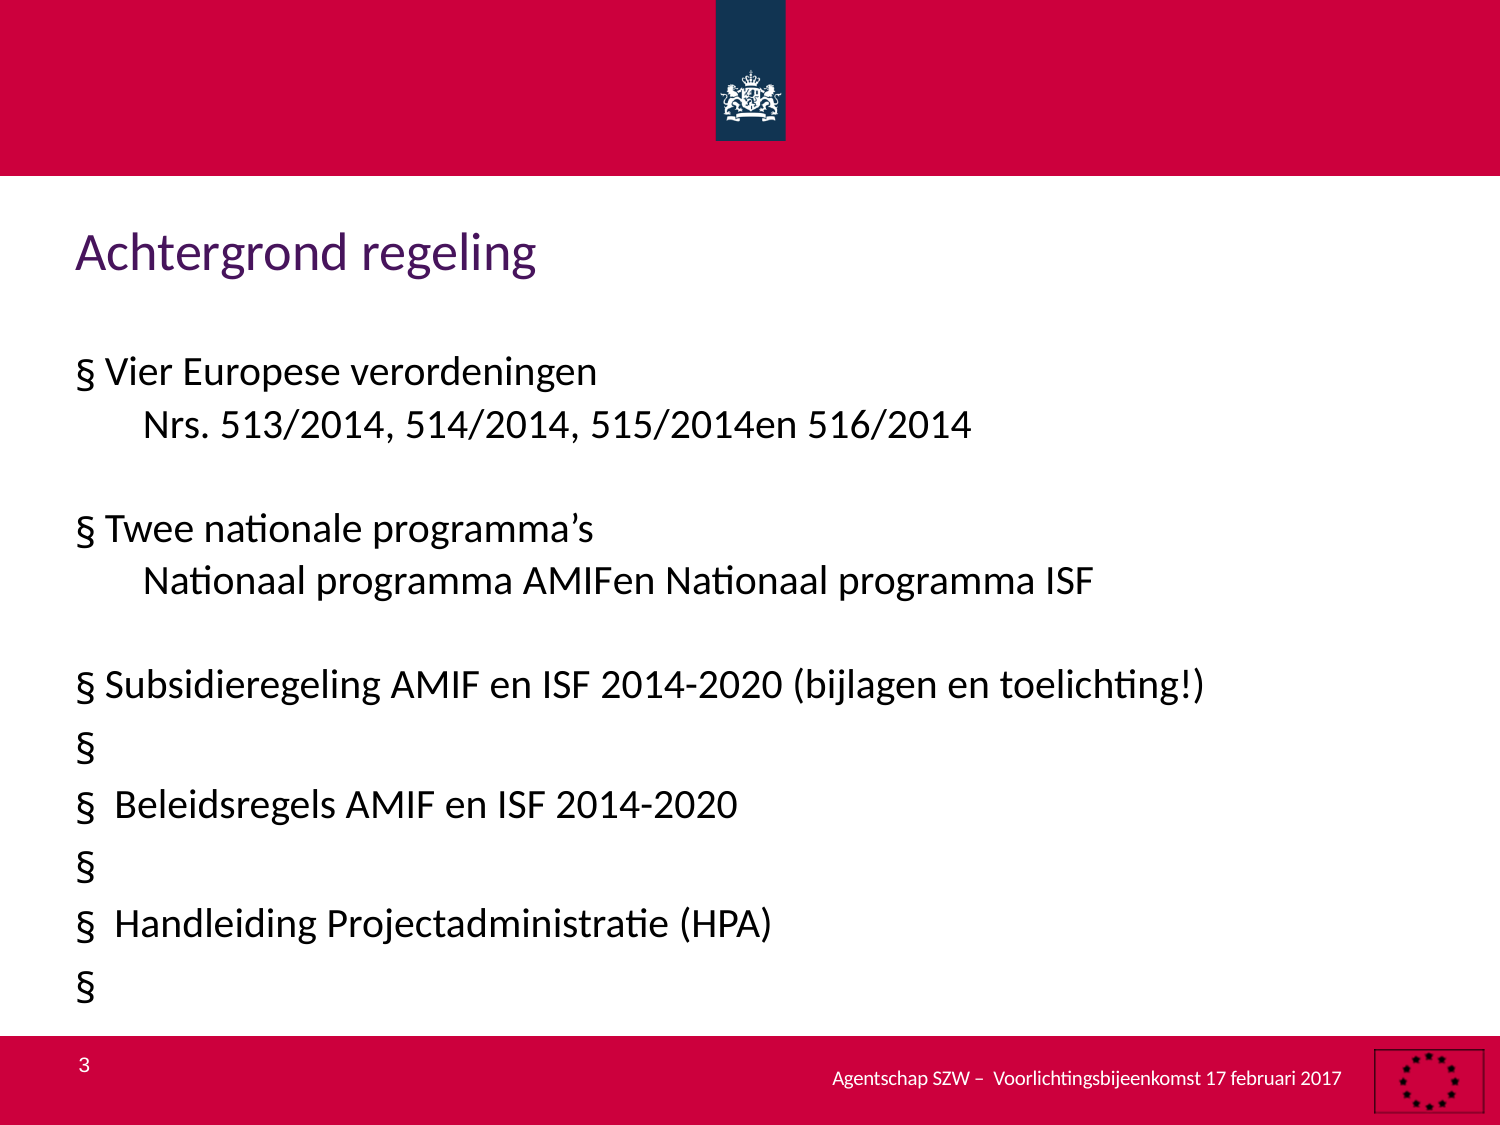

Achtergrond regeling
# Vier Europese verordeningen
 Nrs. 513/2014, 514/2014, 515/2014en 516/2014
Twee nationale programma’s
 Nationaal programma AMIFen Nationaal programma ISF
Subsidieregeling AMIF en ISF 2014-2020 (bijlagen en toelichting!)
 Beleidsregels AMIF en ISF 2014-2020
 Handleiding Projectadministratie (HPA)
3
Agentschap SZW – Voorlichtingsbijeenkomst 17 februari 2017